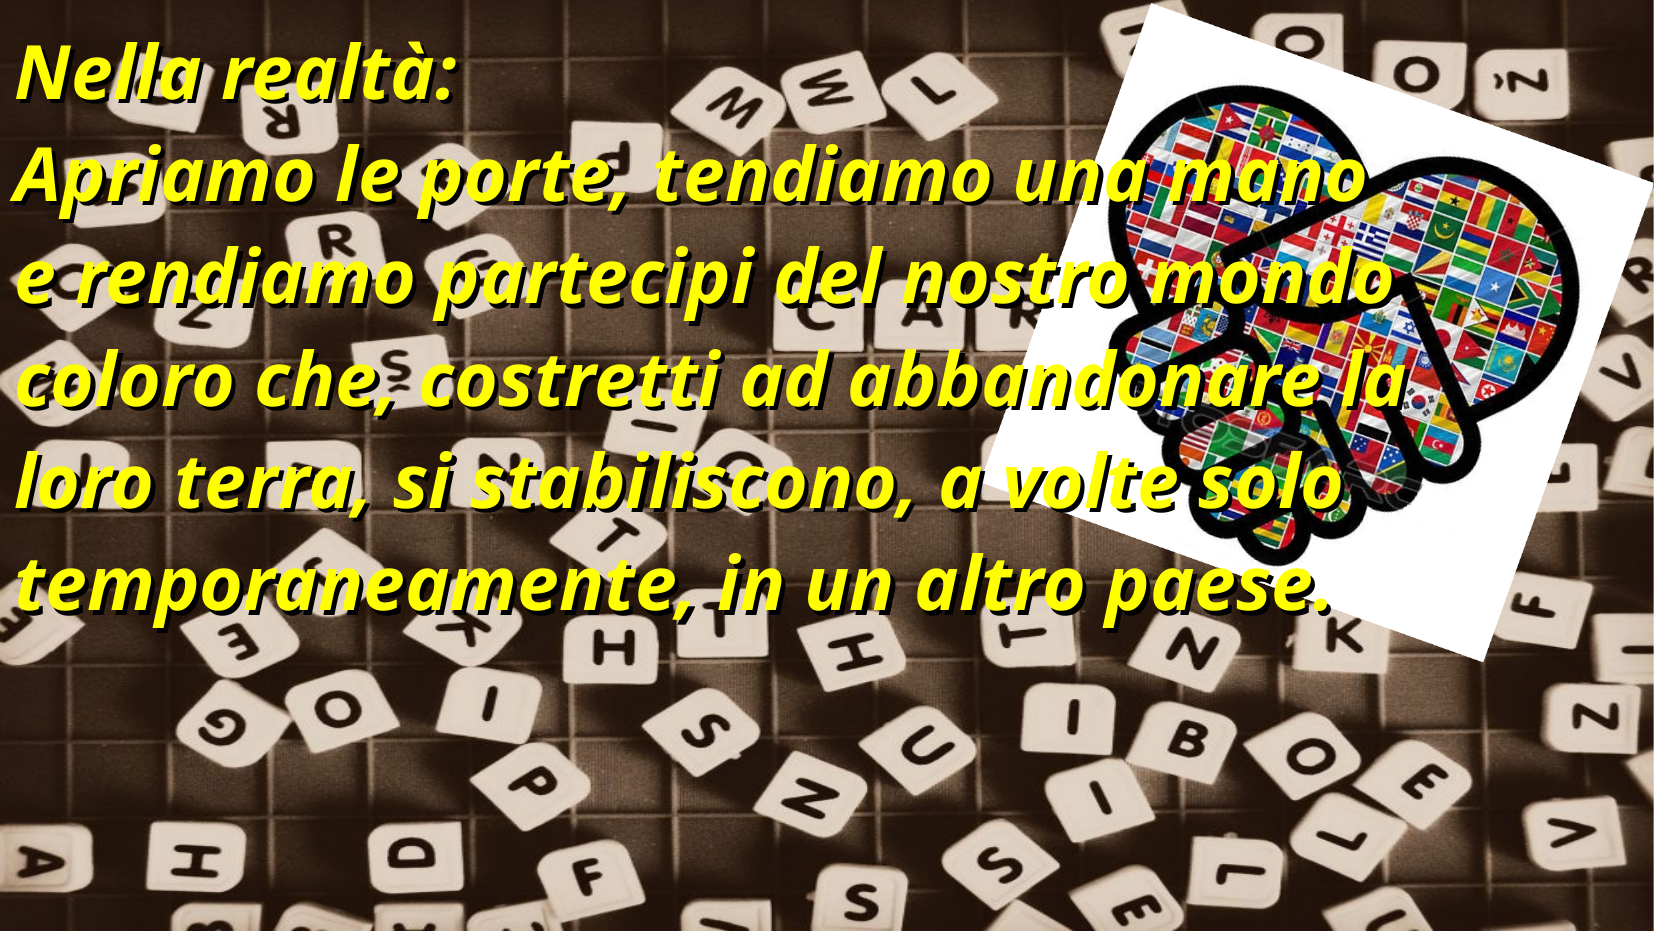

Nella realtà:
Apriamo le porte, tendiamo una mano e rendiamo partecipi del nostro mondo coloro che, costretti ad abbandonare la loro terra, si stabiliscono, a volte solo temporaneamente, in un altro paese.